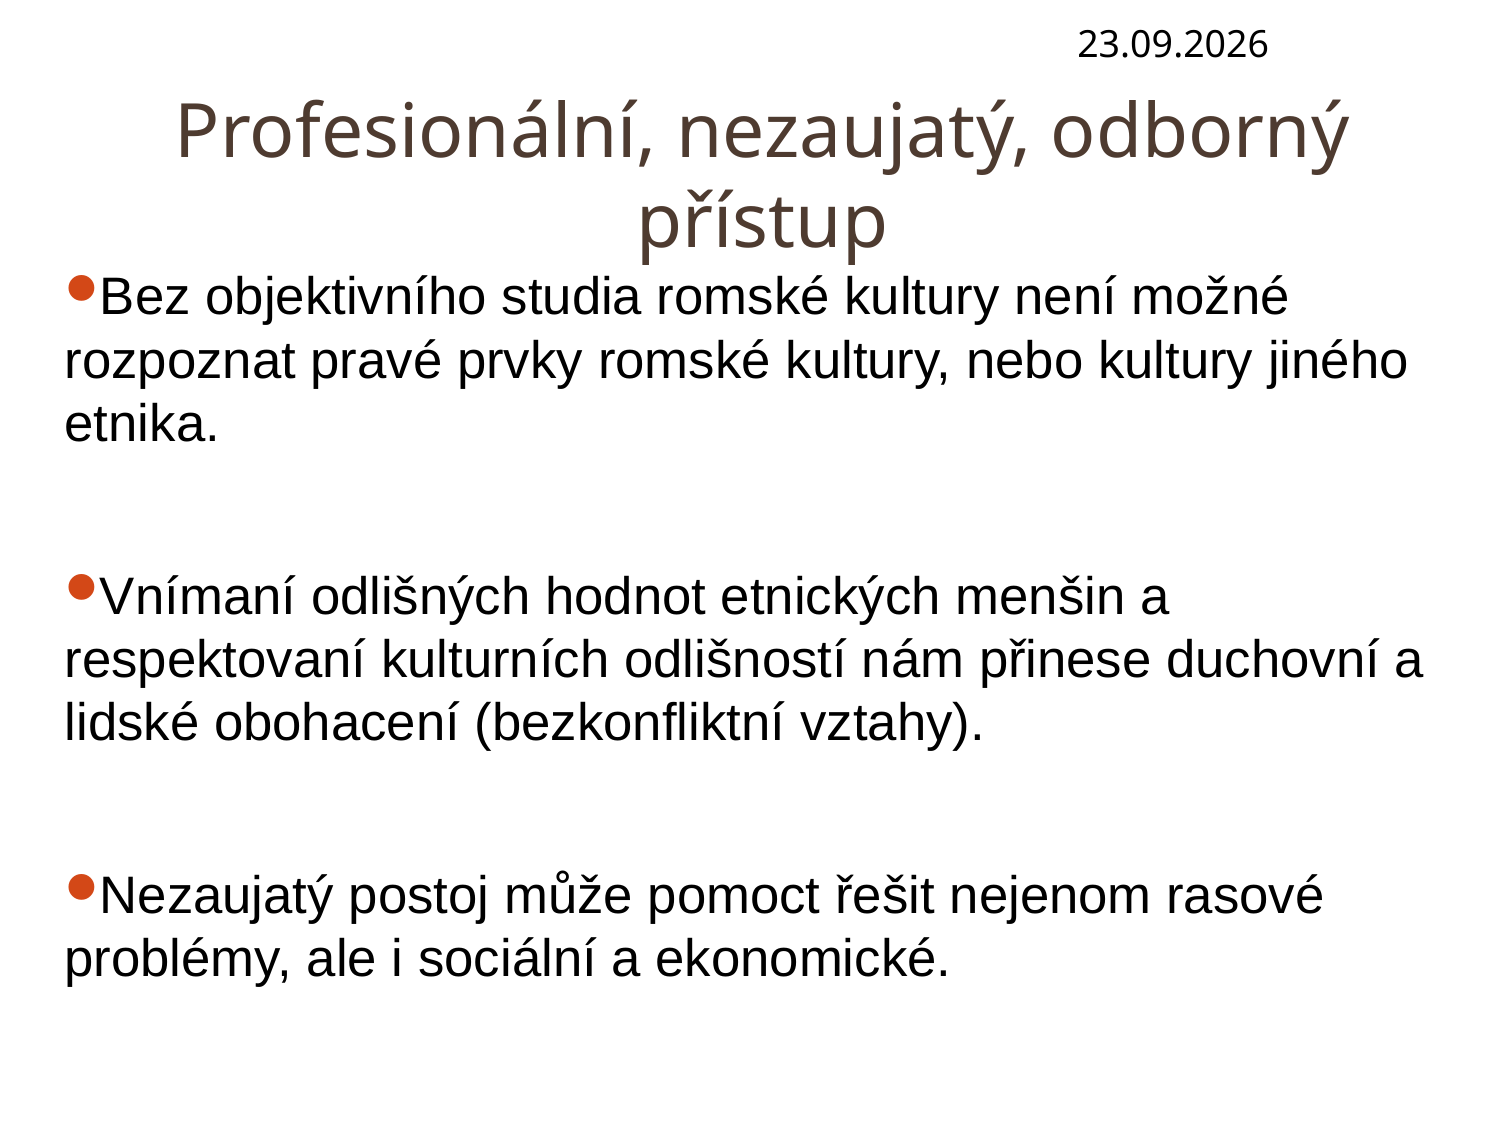

# Profesionální, nezaujatý, odborný přístup
Bez objektivního studia romské kultury není možné rozpoznat pravé prvky romské kultury, nebo kultury jiného etnika.
Vnímaní odlišných hodnot etnických menšin a respektovaní kulturních odlišností nám přinese duchovní a lidské obohacení (bezkonfliktní vztahy).
Nezaujatý postoj může pomoct řešit nejenom rasové problémy, ale i sociální a ekonomické.